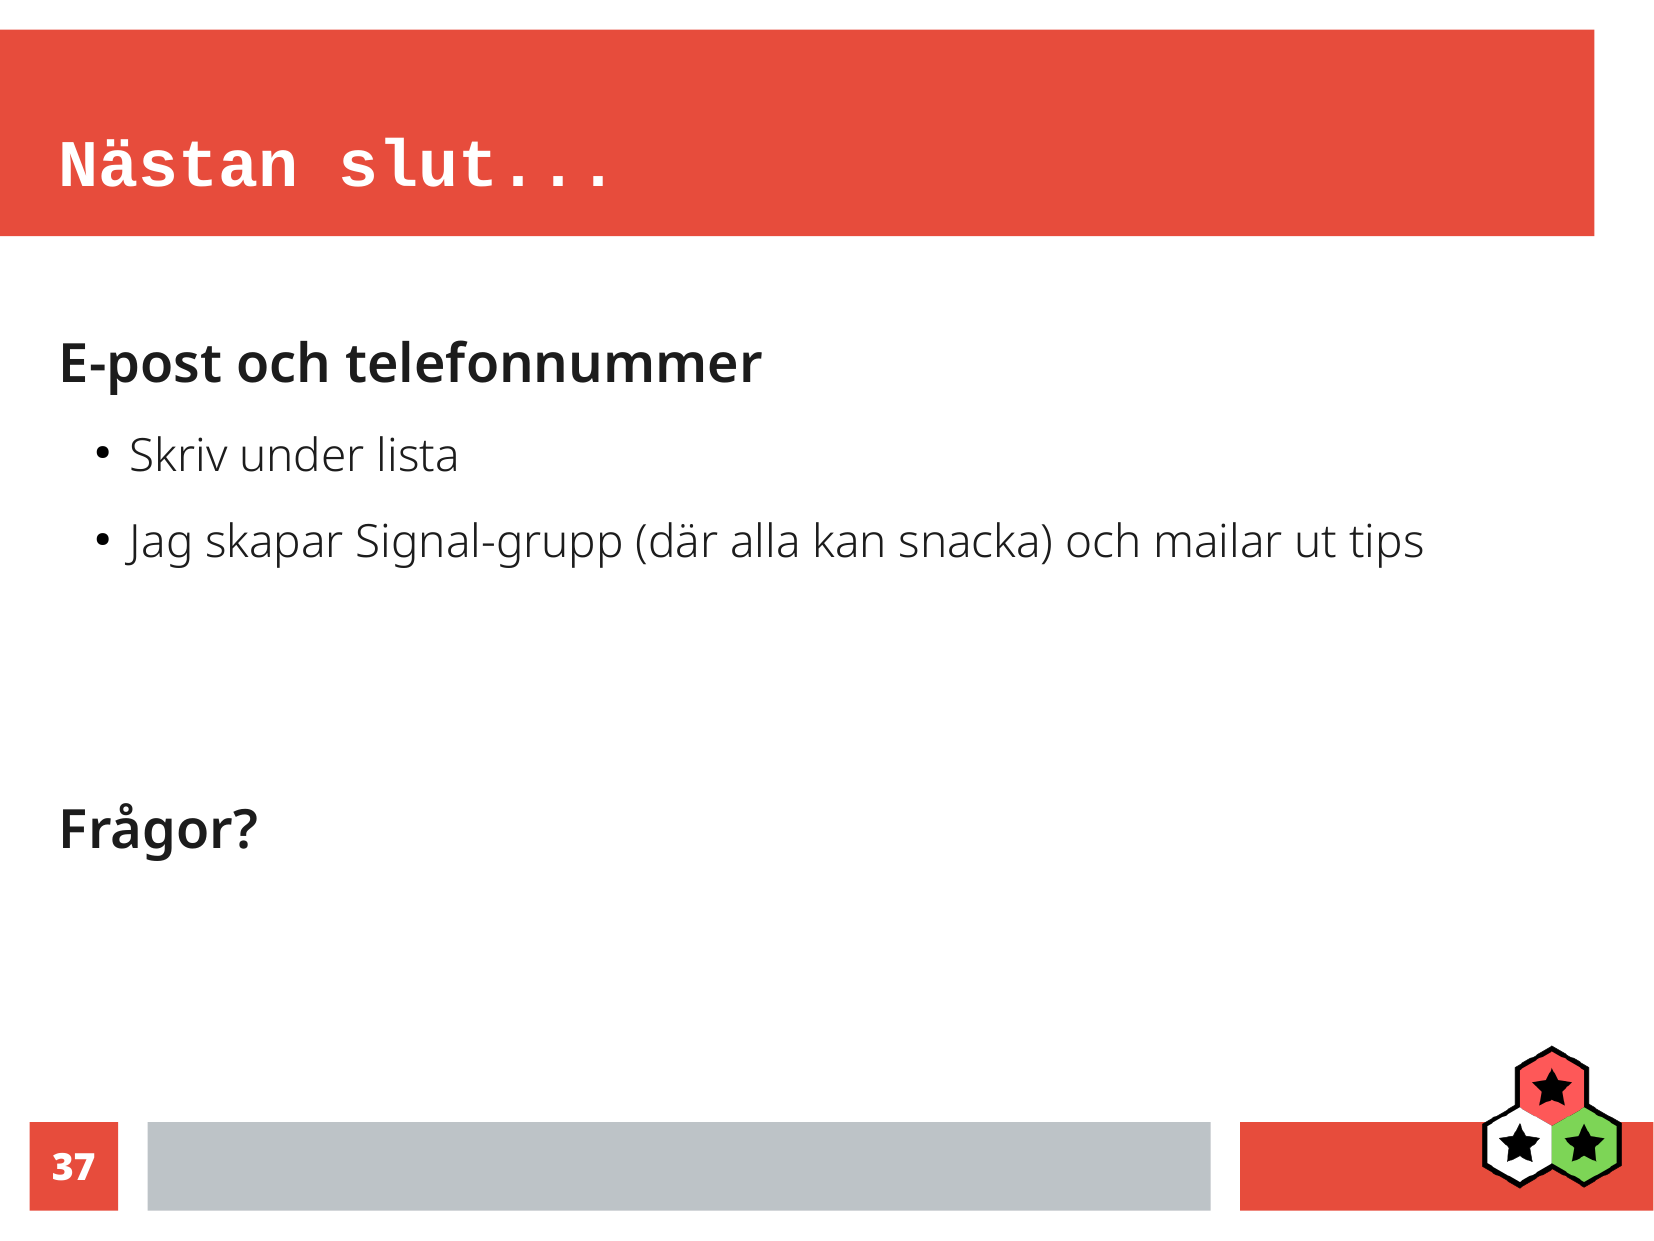

# Nästan slut...
E-post och telefonnummer
Skriv under lista
Jag skapar Signal-grupp (där alla kan snacka) och mailar ut tips
Frågor?
37